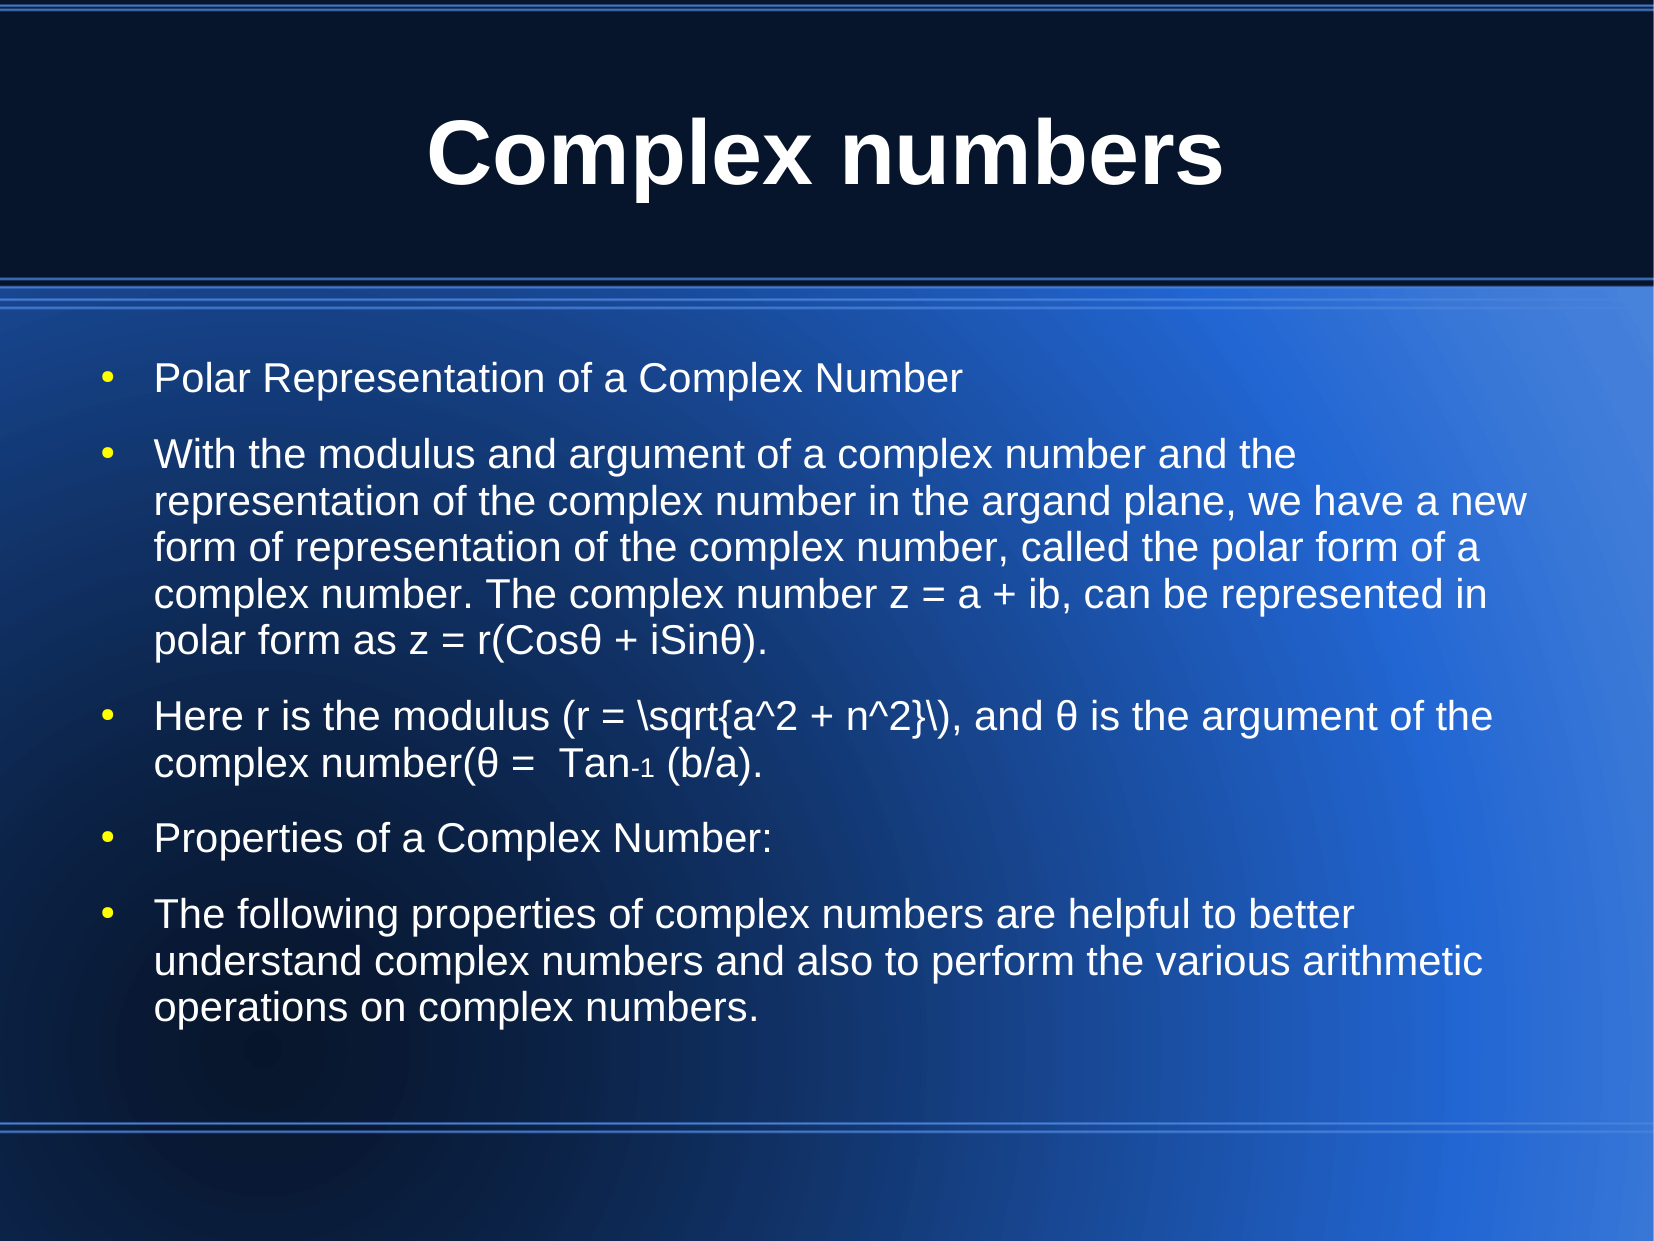

# Complex numbers
Polar Representation of a Complex Number
With the modulus and argument of a complex number and the representation of the complex number in the argand plane, we have a new form of representation of the complex number, called the polar form of a complex number. The complex number z = a + ib, can be represented in polar form as z = r(Cosθ + iSinθ).
Here r is the modulus (r = \sqrt{a^2 + n^2}\), and θ is the argument of the complex number(θ = Tan-1 (b/a).
Properties of a Complex Number:
The following properties of complex numbers are helpful to better understand complex numbers and also to perform the various arithmetic operations on complex numbers.